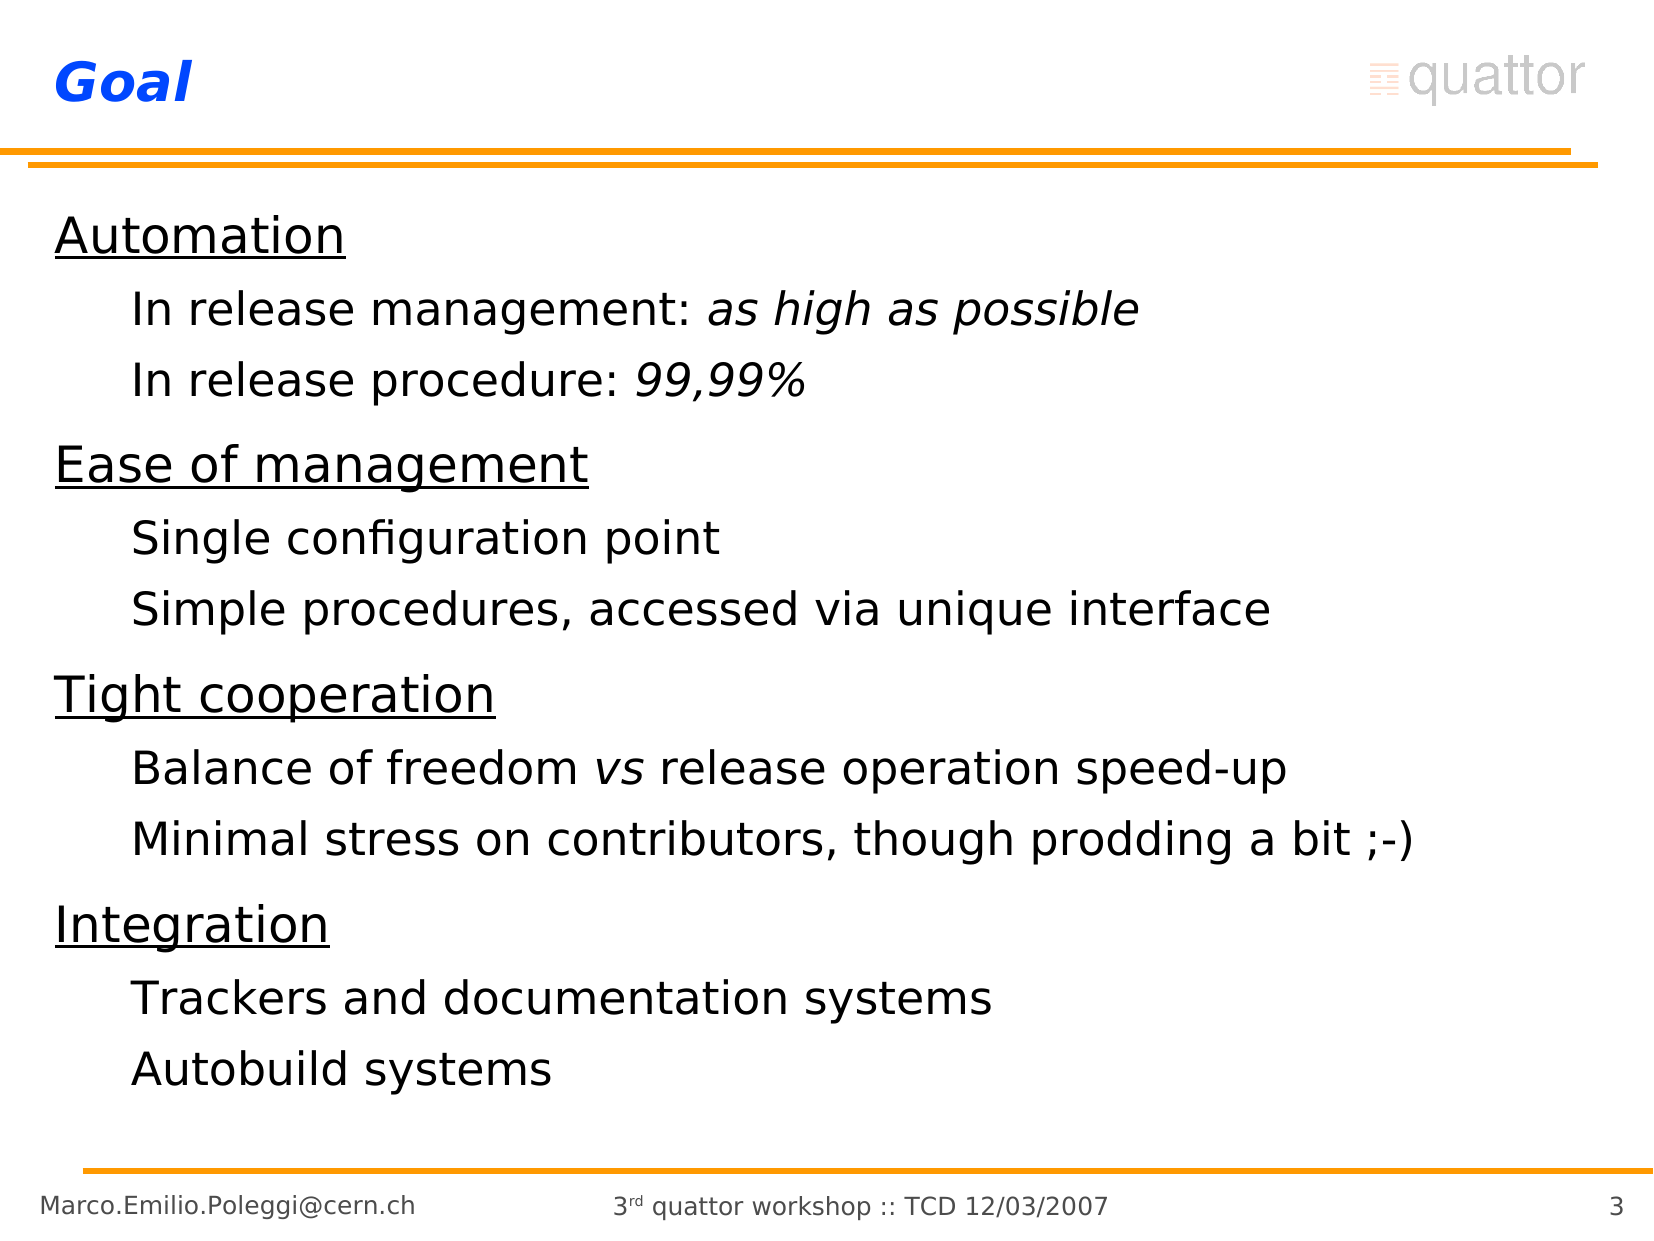

# Goal
Automation
In release management: as high as possible
In release procedure: 99,99%
Ease of management
Single configuration point
Simple procedures, accessed via unique interface
Tight cooperation
Balance of freedom vs release operation speed-up
Minimal stress on contributors, though prodding a bit ;-)
Integration
Trackers and documentation systems
Autobuild systems
06/16/2006
3
Quattor @ LCG-T2 workshop